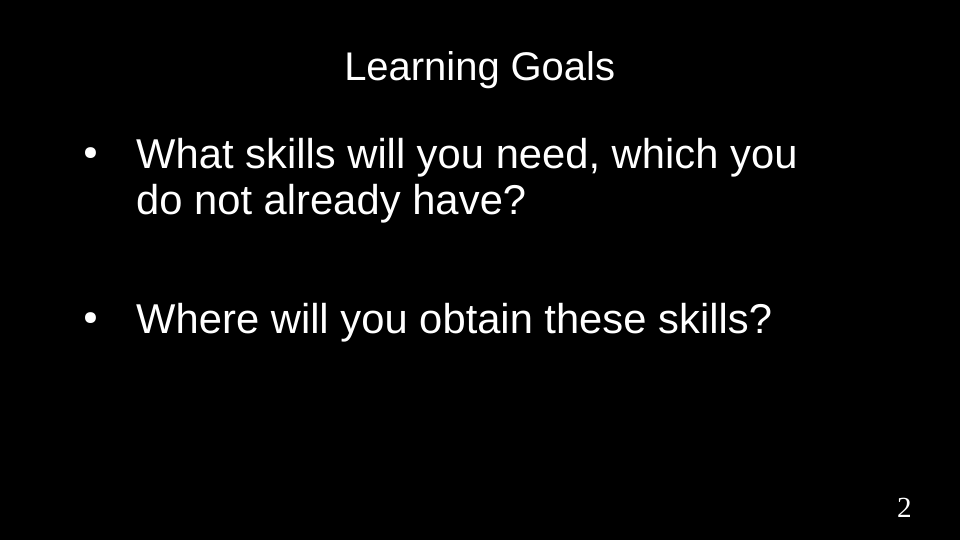

# Learning Goals
What skills will you need, which you do not already have?
Where will you obtain these skills?
2